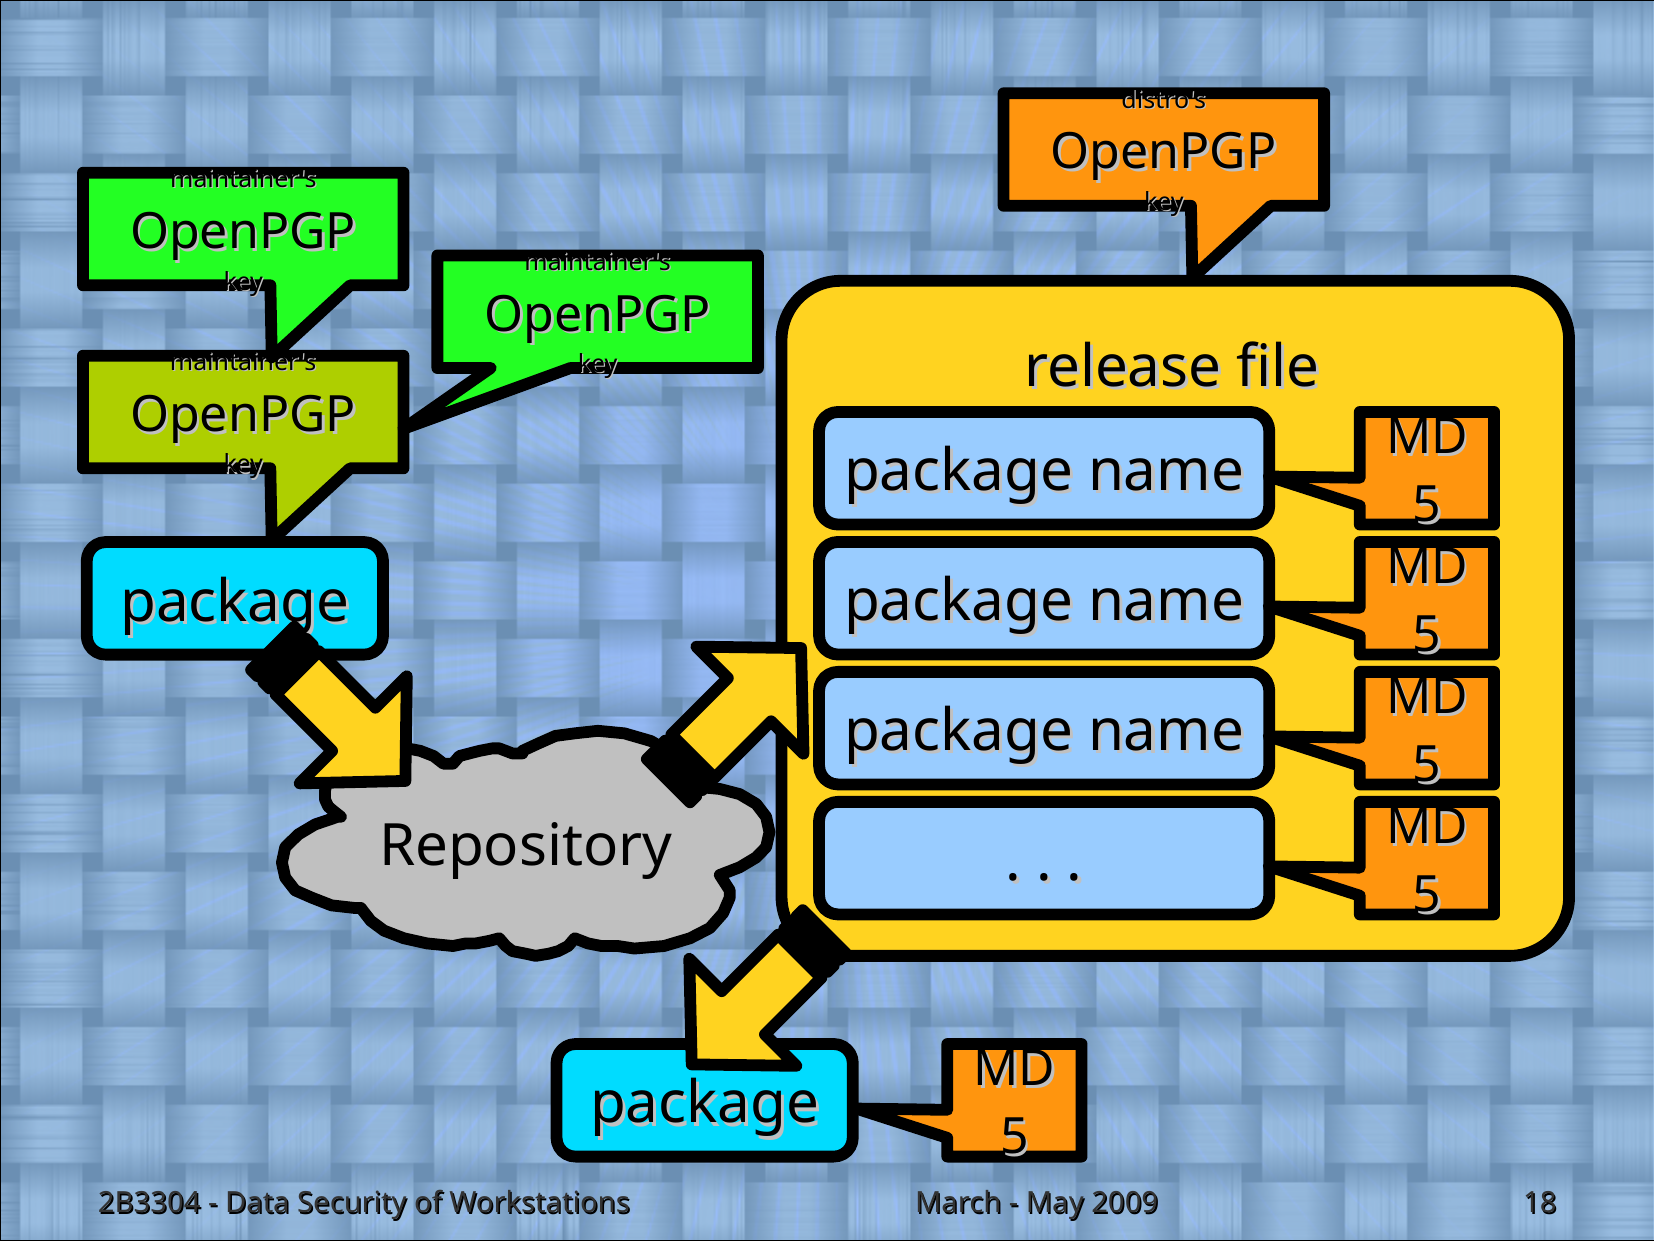

distro's
OpenPGP
key
release file
package name
MD5
package name
MD5
package name
MD5
. . .
MD5
maintainer's
OpenPGP
key
maintainer's
OpenPGP
key
maintainer's
OpenPGP
key
package
Repository
package
MD5